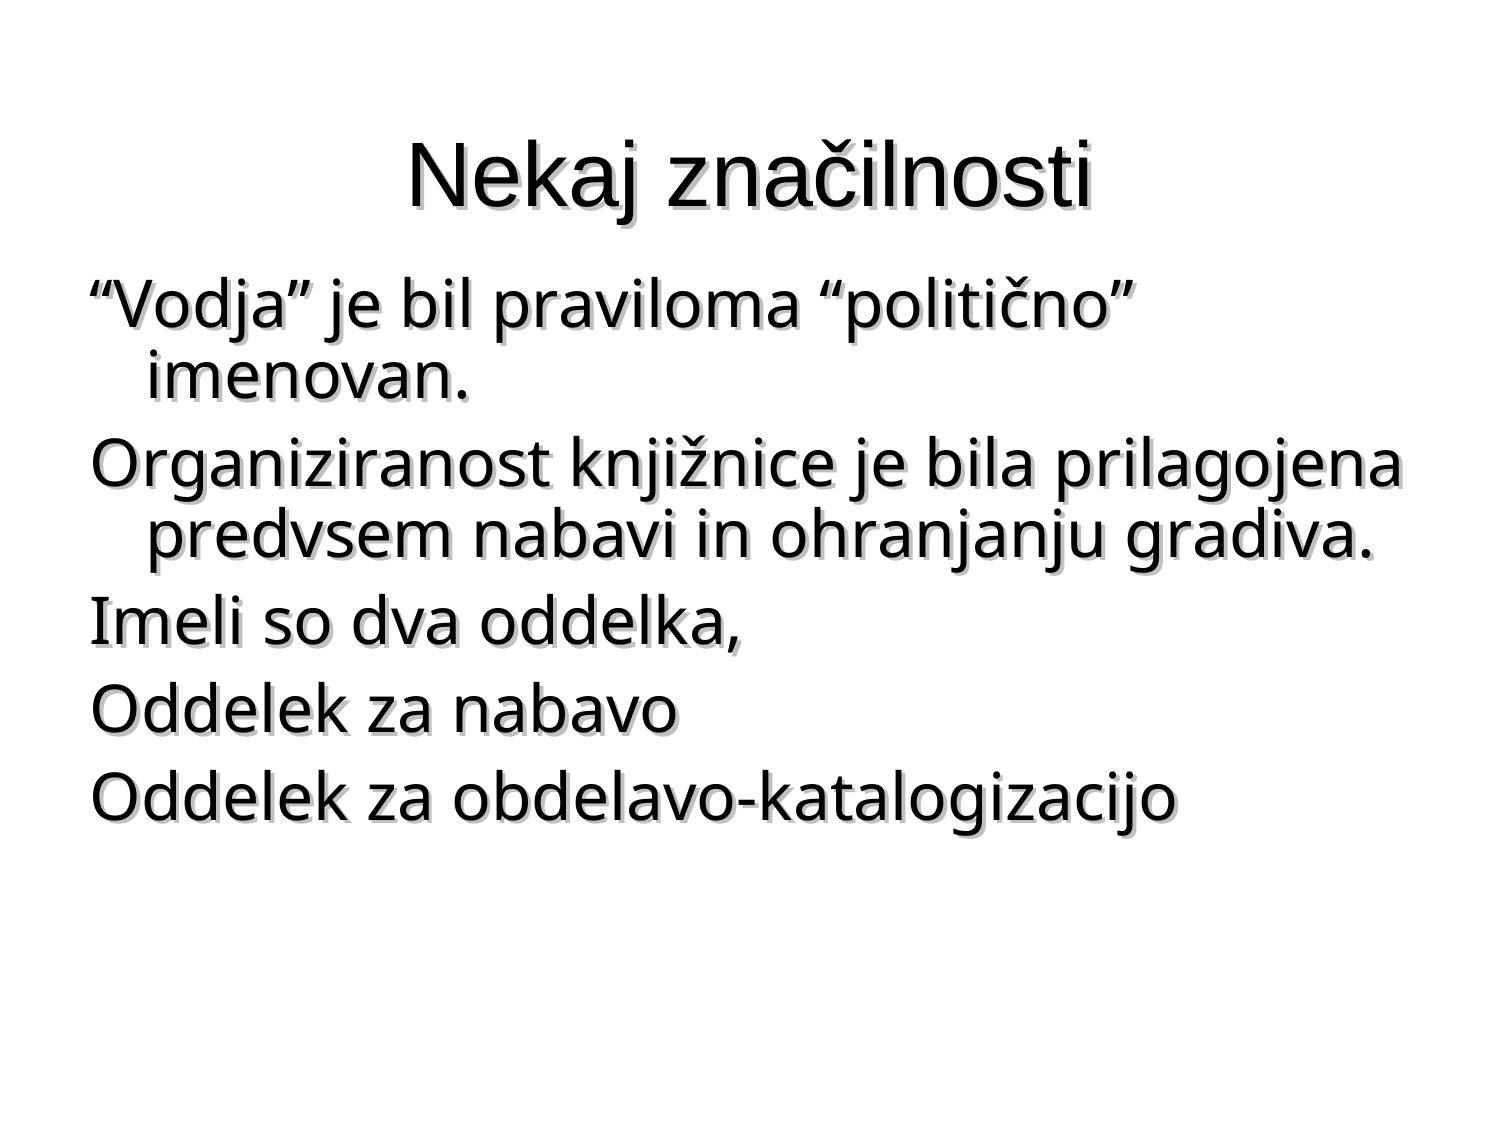

# Nekaj značilnosti
“Vodja” je bil praviloma “politično” imenovan.
Organiziranost knjižnice je bila prilagojena predvsem nabavi in ohranjanju gradiva.
Imeli so dva oddelka,
Oddelek za nabavo
Oddelek za obdelavo-katalogizacijo
3
Oddelek za bibliotekarstvo, informacijsko znanost in knjigarstvo, Filozofska fakulteta